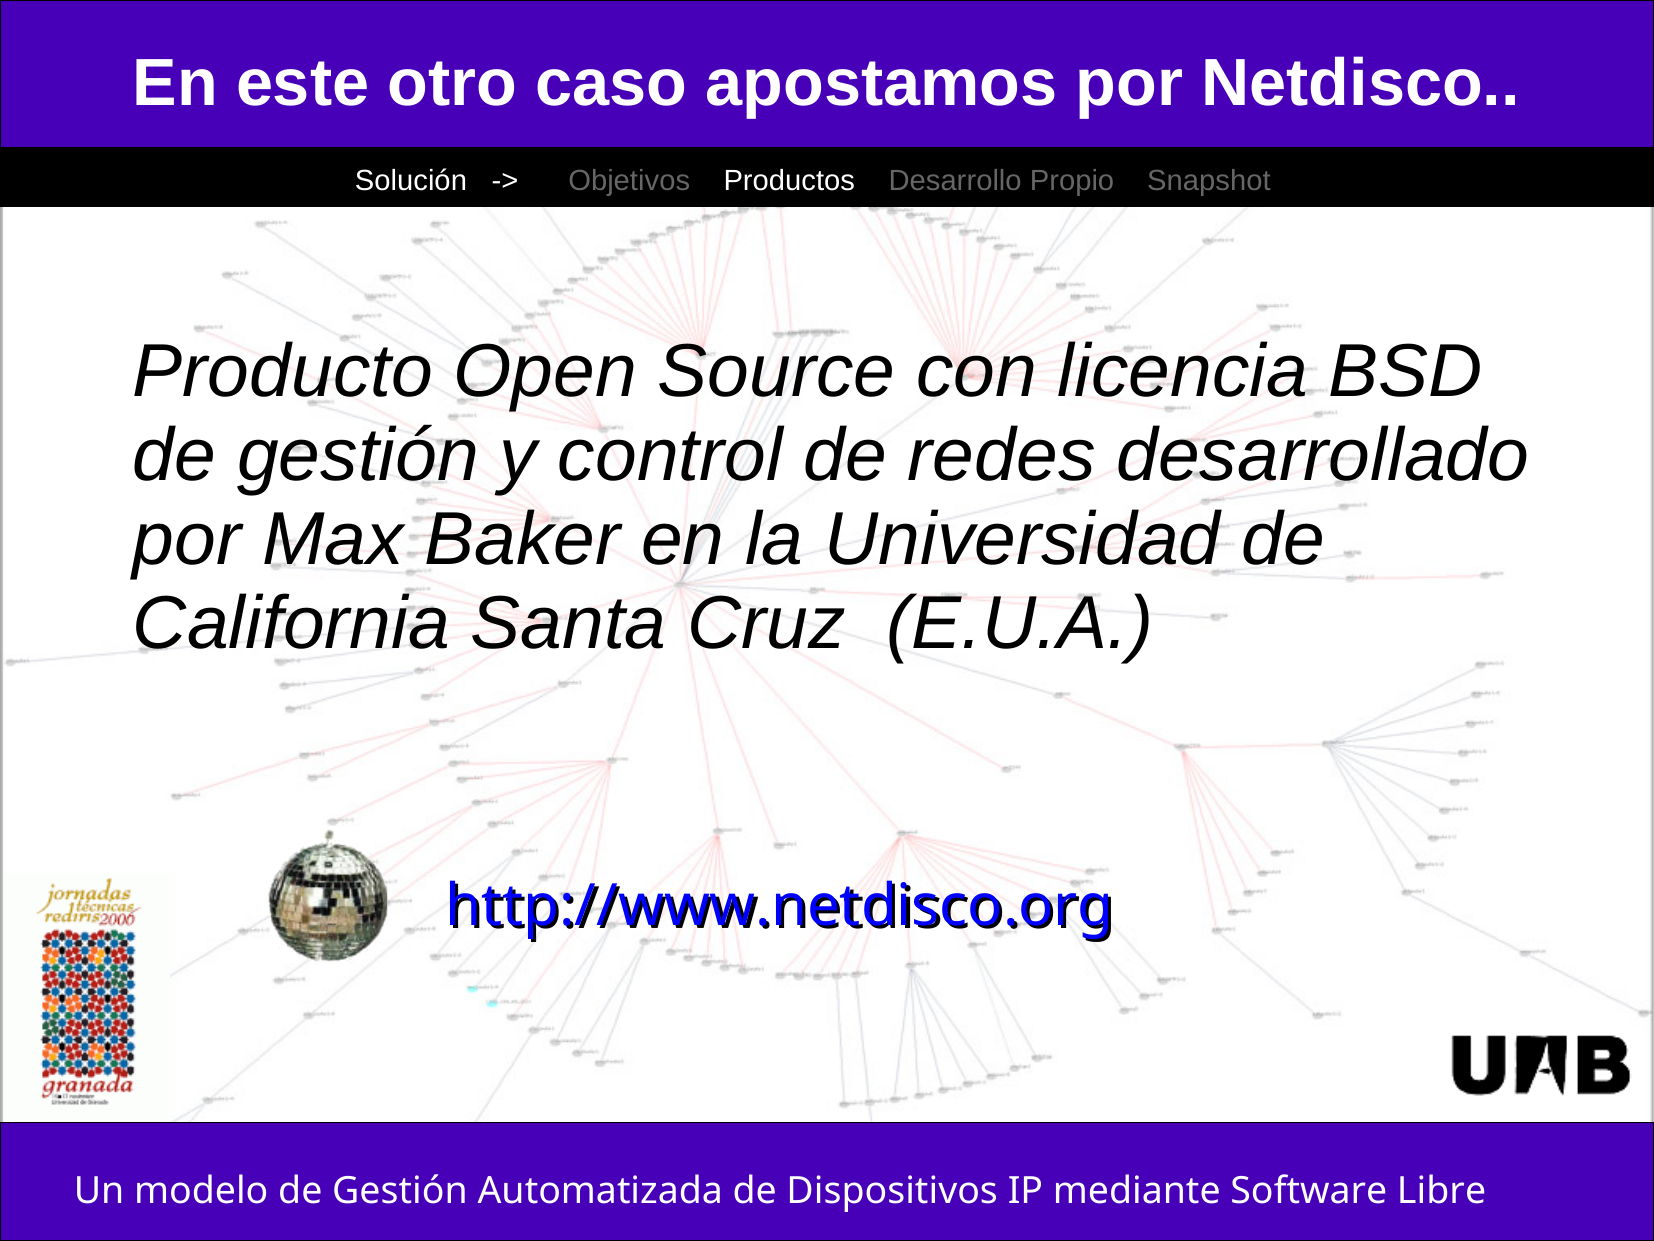

# En este otro caso apostamos por Netdisco..
 Solución -> Objetivos Productos Desarrollo Propio Snapshot
Producto Open Source con licencia BSD
de gestión y control de redes desarrollado
por Max Baker en la Universidad de
California Santa Cruz (E.U.A.)
http://www.netdisco.org